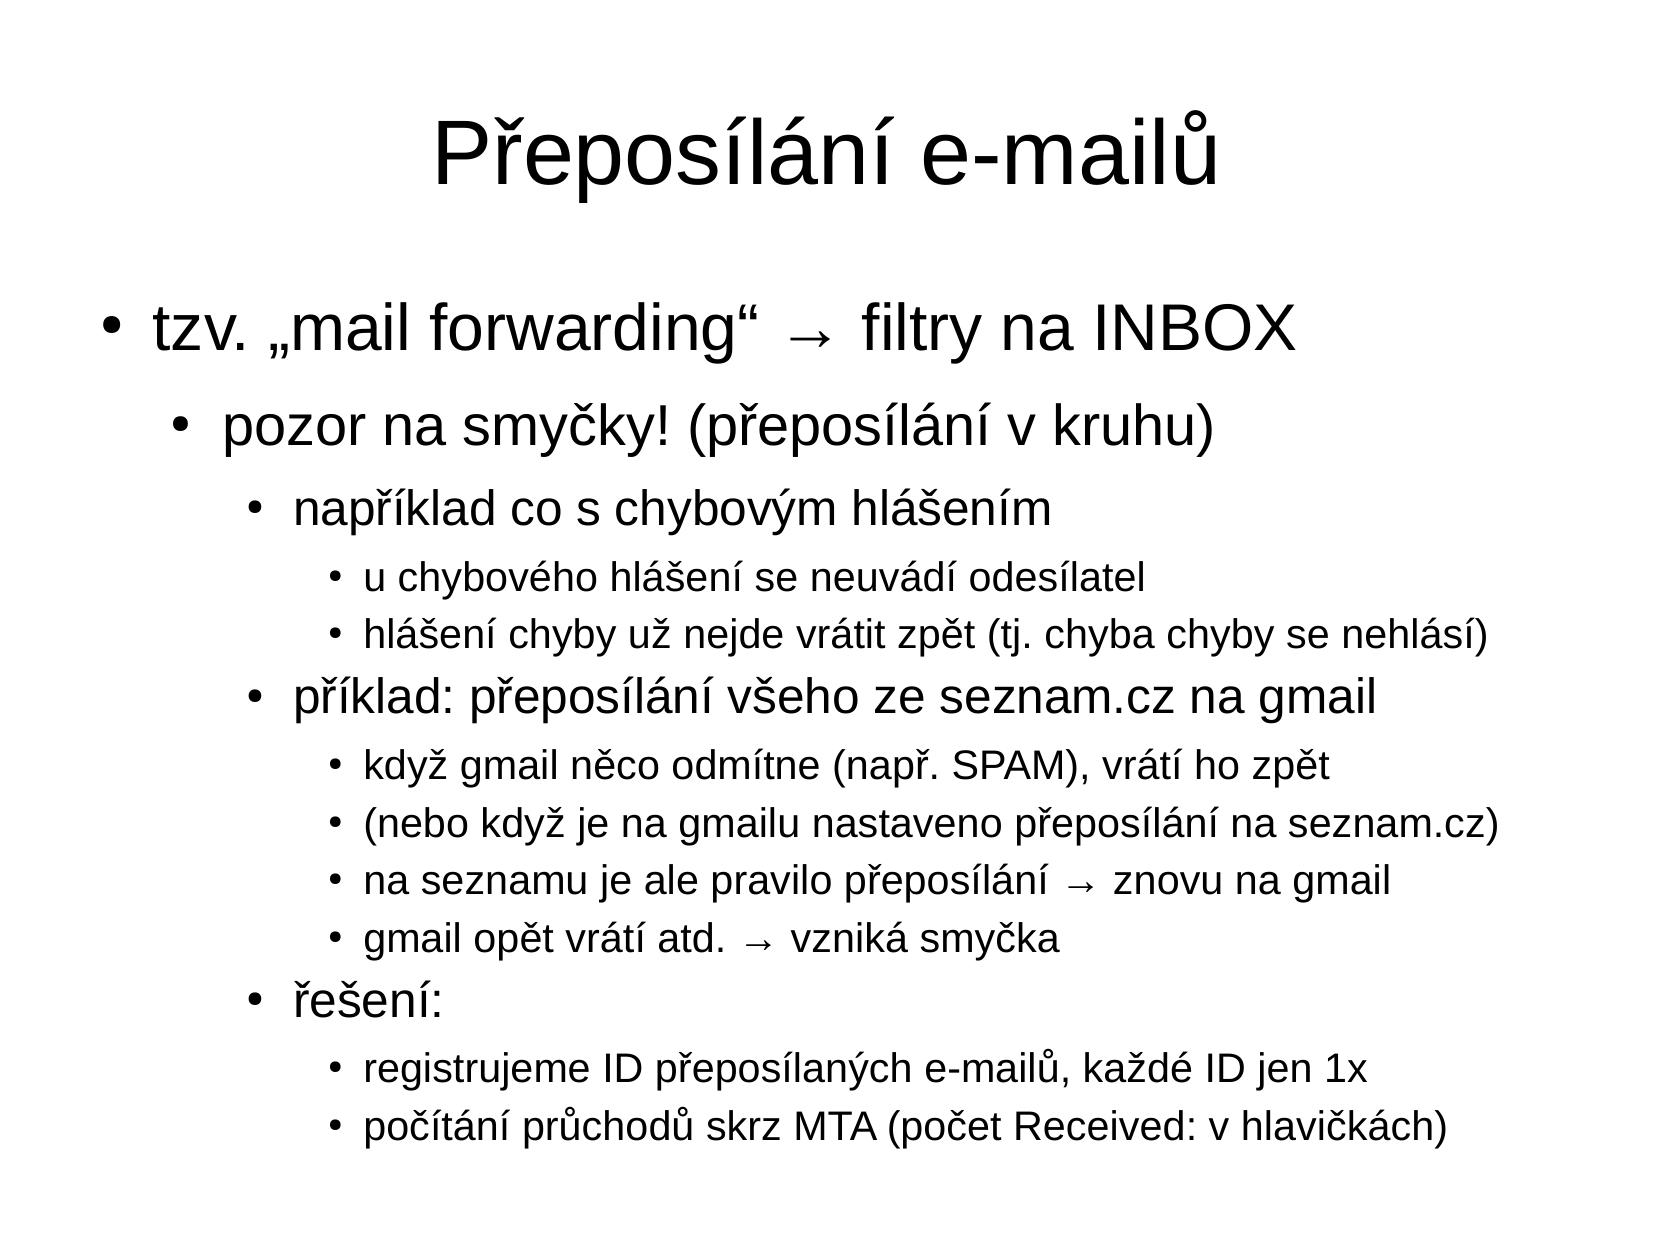

# Přeposílání e-mailů
tzv. „mail forwarding“ → filtry na INBOX
pozor na smyčky! (přeposílání v kruhu)
například co s chybovým hlášením
u chybového hlášení se neuvádí odesílatel
hlášení chyby už nejde vrátit zpět (tj. chyba chyby se nehlásí)
příklad: přeposílání všeho ze seznam.cz na gmail
když gmail něco odmítne (např. SPAM), vrátí ho zpět
(nebo když je na gmailu nastaveno přeposílání na seznam.cz)
na seznamu je ale pravilo přeposílání → znovu na gmail
gmail opět vrátí atd. → vzniká smyčka
řešení:
registrujeme ID přeposílaných e-mailů, každé ID jen 1x
počítání průchodů skrz MTA (počet Received: v hlavičkách)